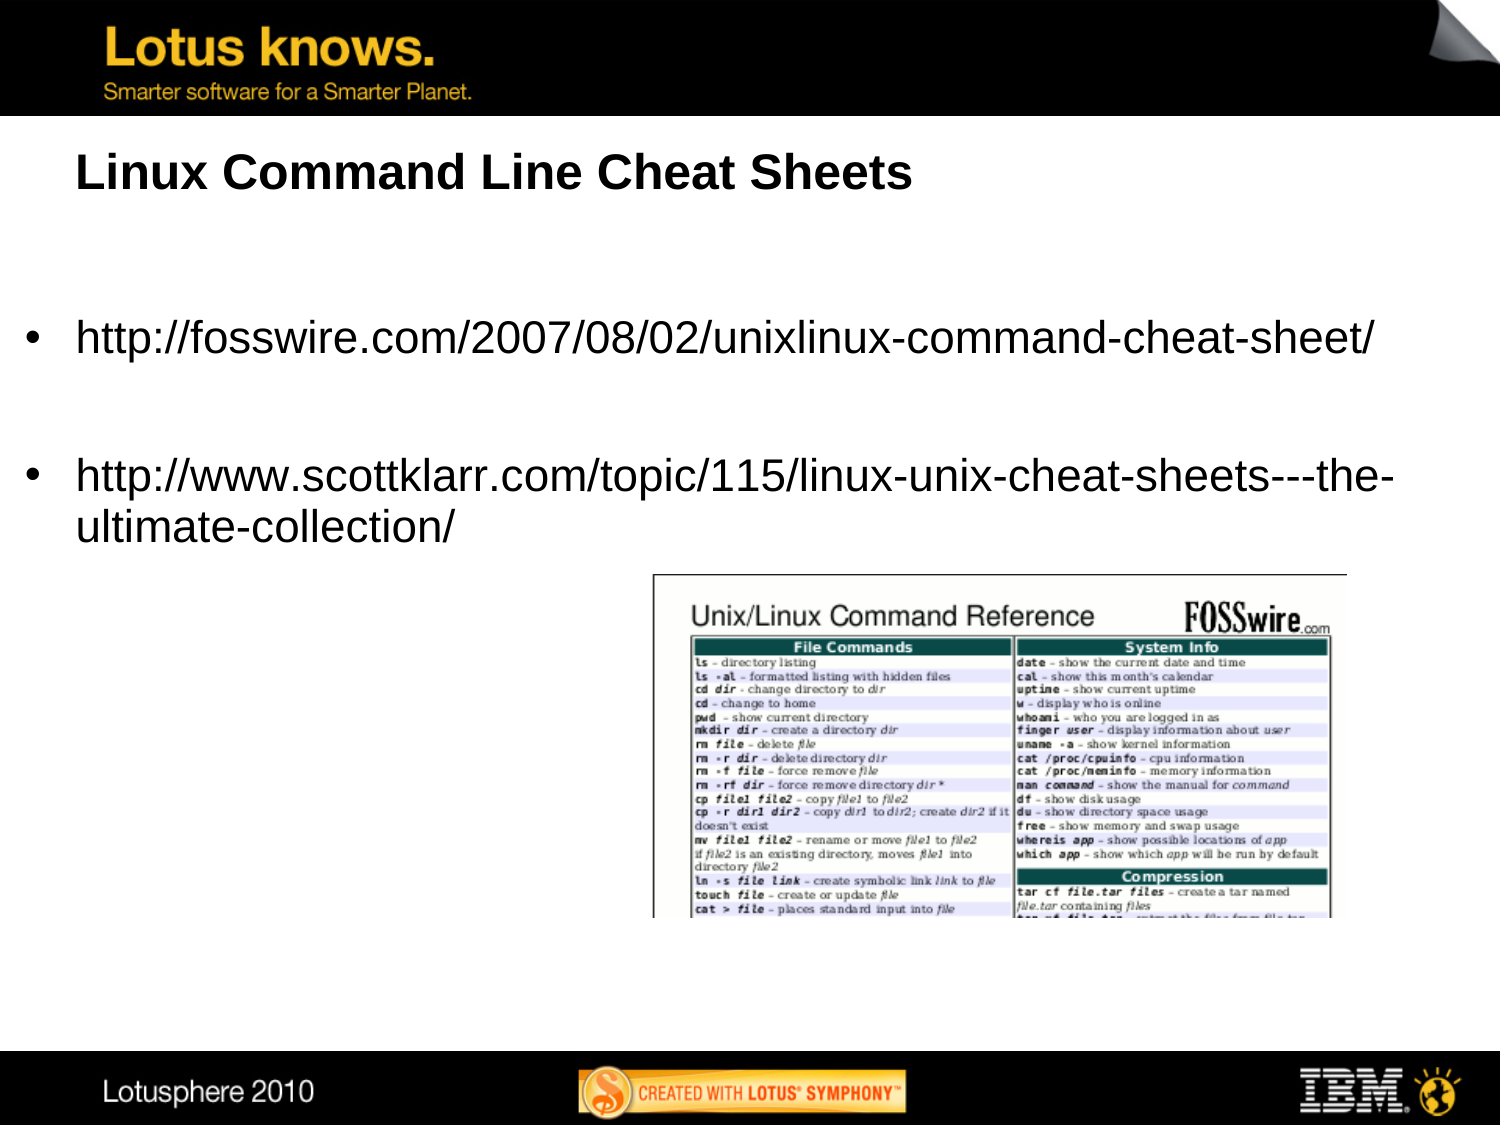

# Linux Command Line Cheat Sheets
http://fosswire.com/2007/08/02/unixlinux-command-cheat-sheet/
http://www.scottklarr.com/topic/115/linux-unix-cheat-sheets---the-ultimate-collection/